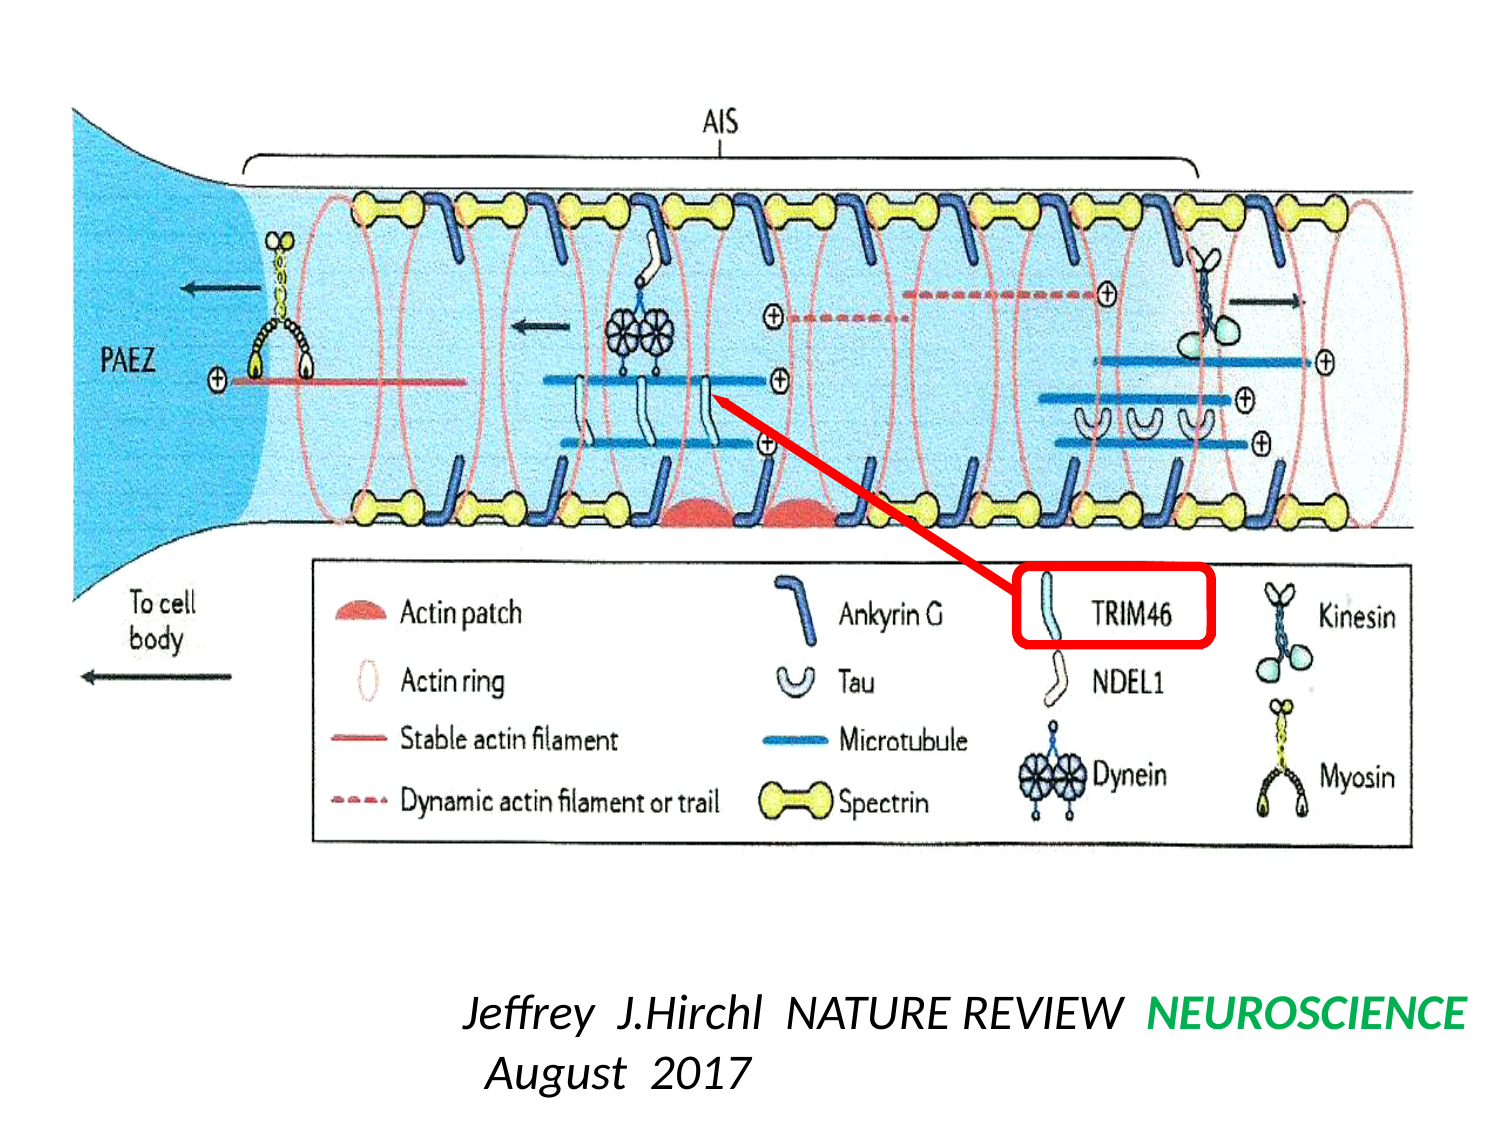

Jeffrey J.Hirchl NATURE REVIEW NEUROSCIENCE
 August 2017